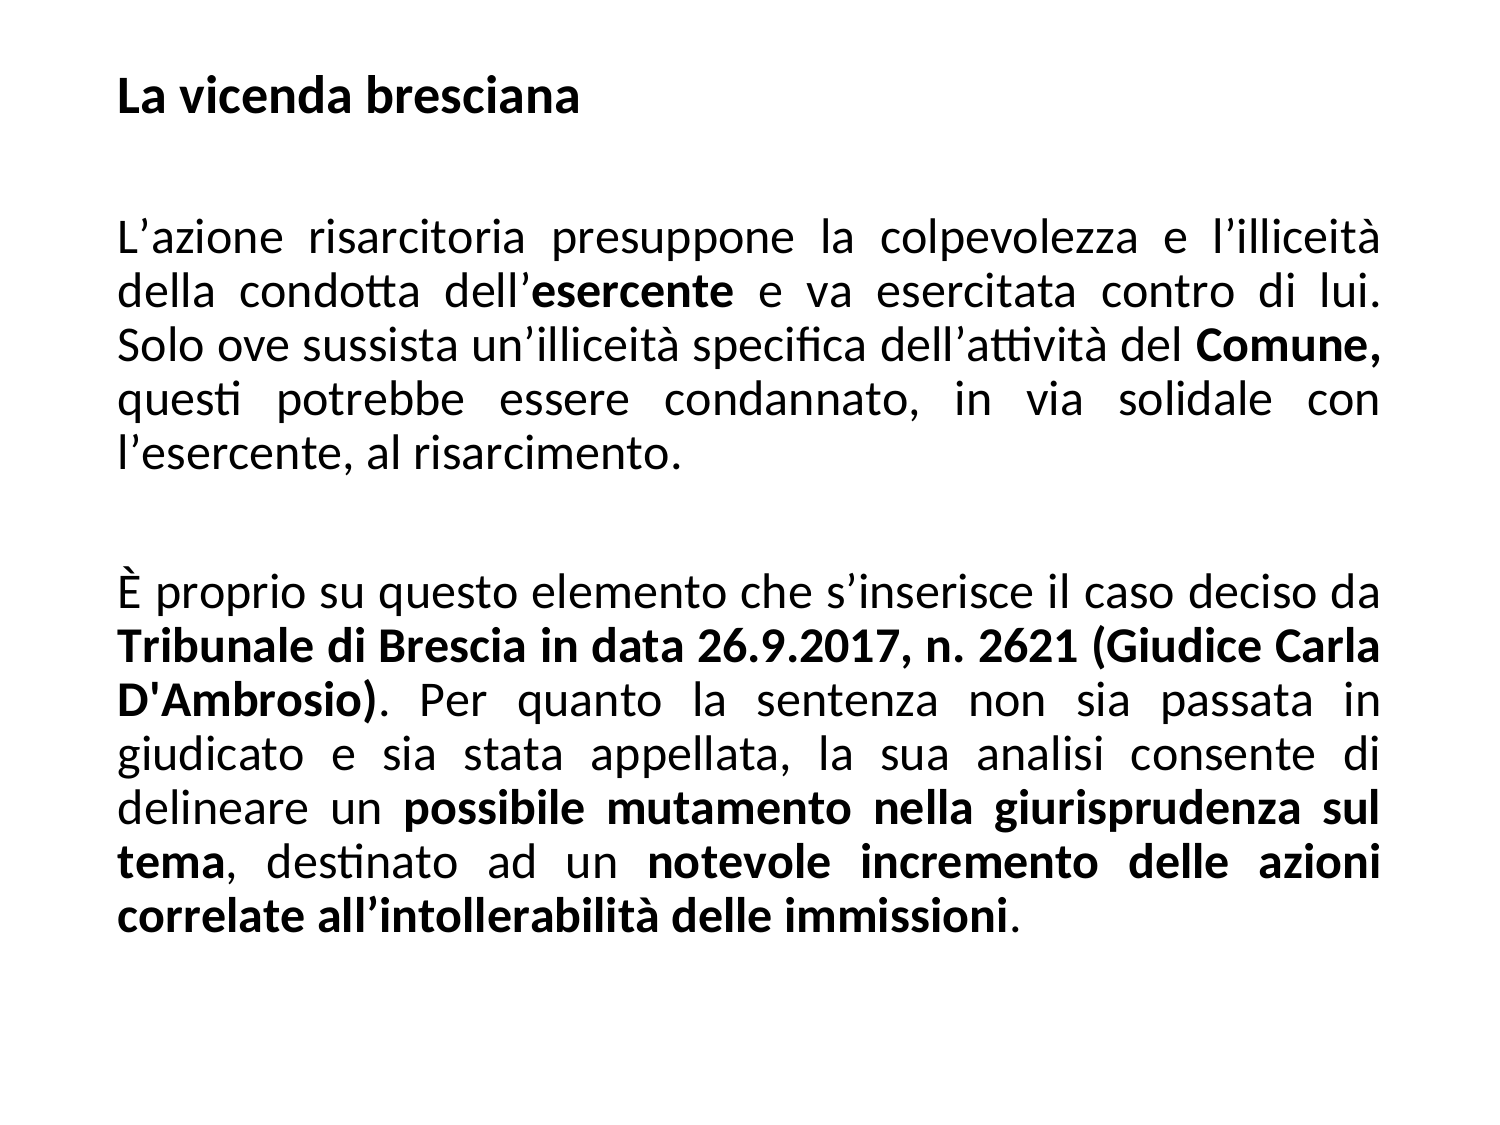

# La vicenda bresciana
L’azione risarcitoria presuppone la colpevolezza e l’illiceità della condotta dell’esercente e va esercitata contro di lui. Solo ove sussista un’illiceità specifica dell’attività del Comune, questi potrebbe essere condannato, in via solidale con l’esercente, al risarcimento.
È proprio su questo elemento che s’inserisce il caso deciso da Tribunale di Brescia in data 26.9.2017, n. 2621 (Giudice Carla D'Ambrosio). Per quanto la sentenza non sia passata in giudicato e sia stata appellata, la sua analisi consente di delineare un possibile mutamento nella giurisprudenza sul tema, destinato ad un notevole incremento delle azioni correlate all’intollerabilità delle immissioni.